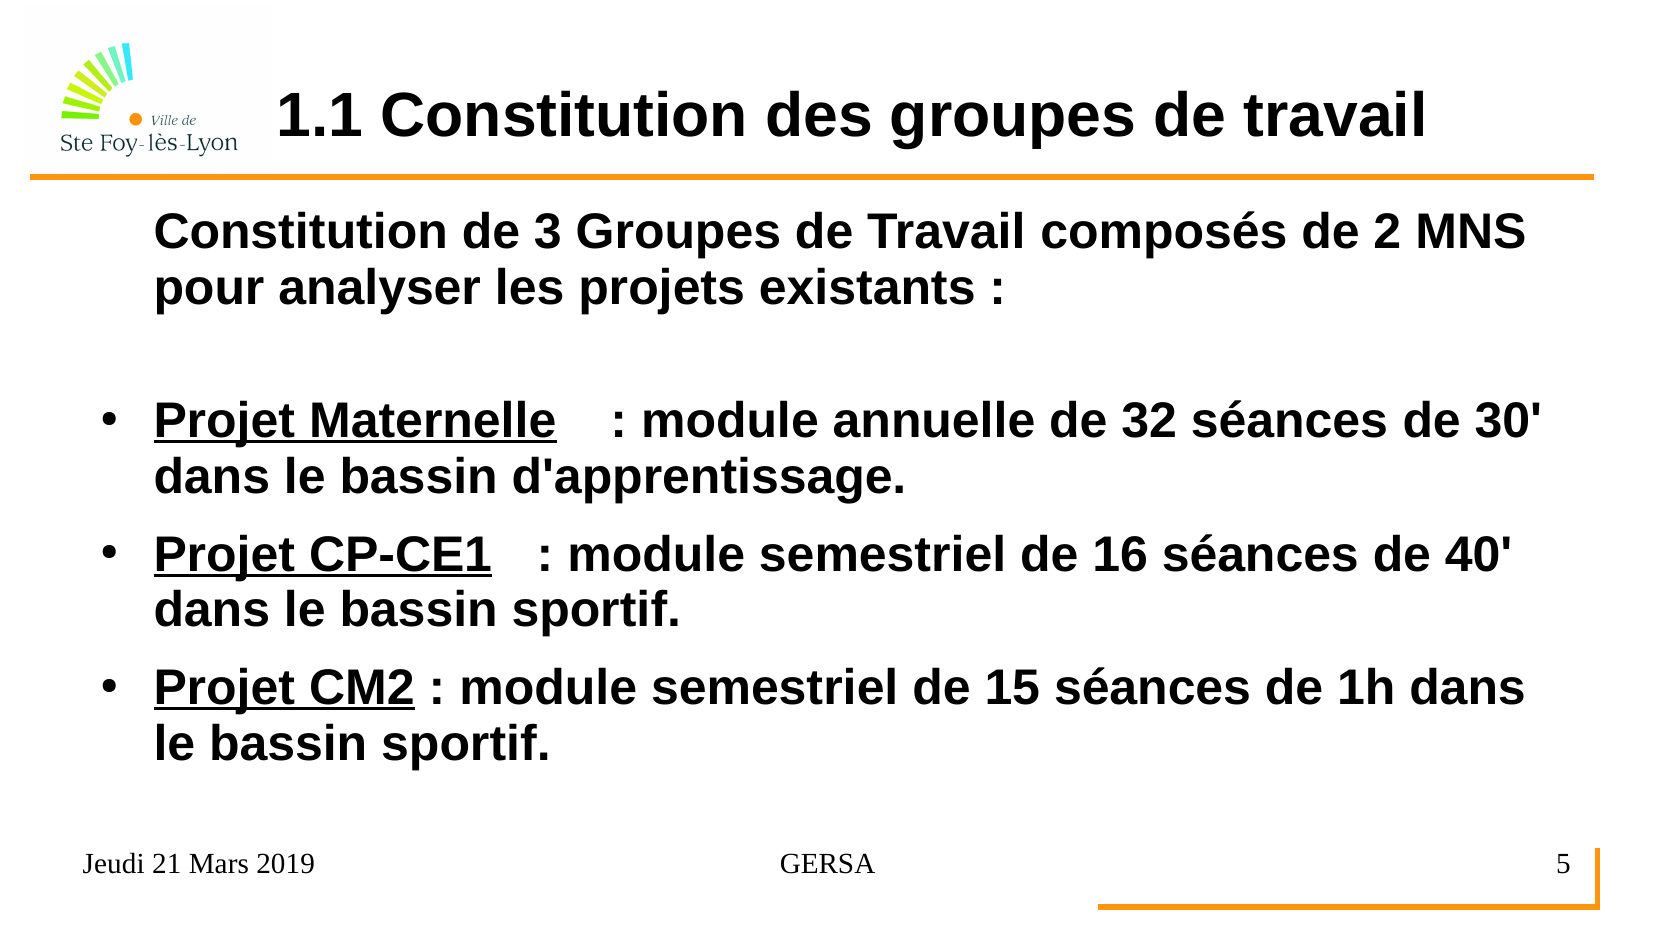

# 1.1 Constitution des groupes de travail
Constitution de 3 Groupes de Travail composés de 2 MNS pour analyser les projets existants :
Projet Maternelle	 : module annuelle de 32 séances de 30' dans le bassin d'apprentissage.
Projet CP-CE1	 : module semestriel de 16 séances de 40' dans le bassin sportif.
Projet CM2 : module semestriel de 15 séances de 1h dans le bassin sportif.
Service référent - jj/mm/aaaa
5